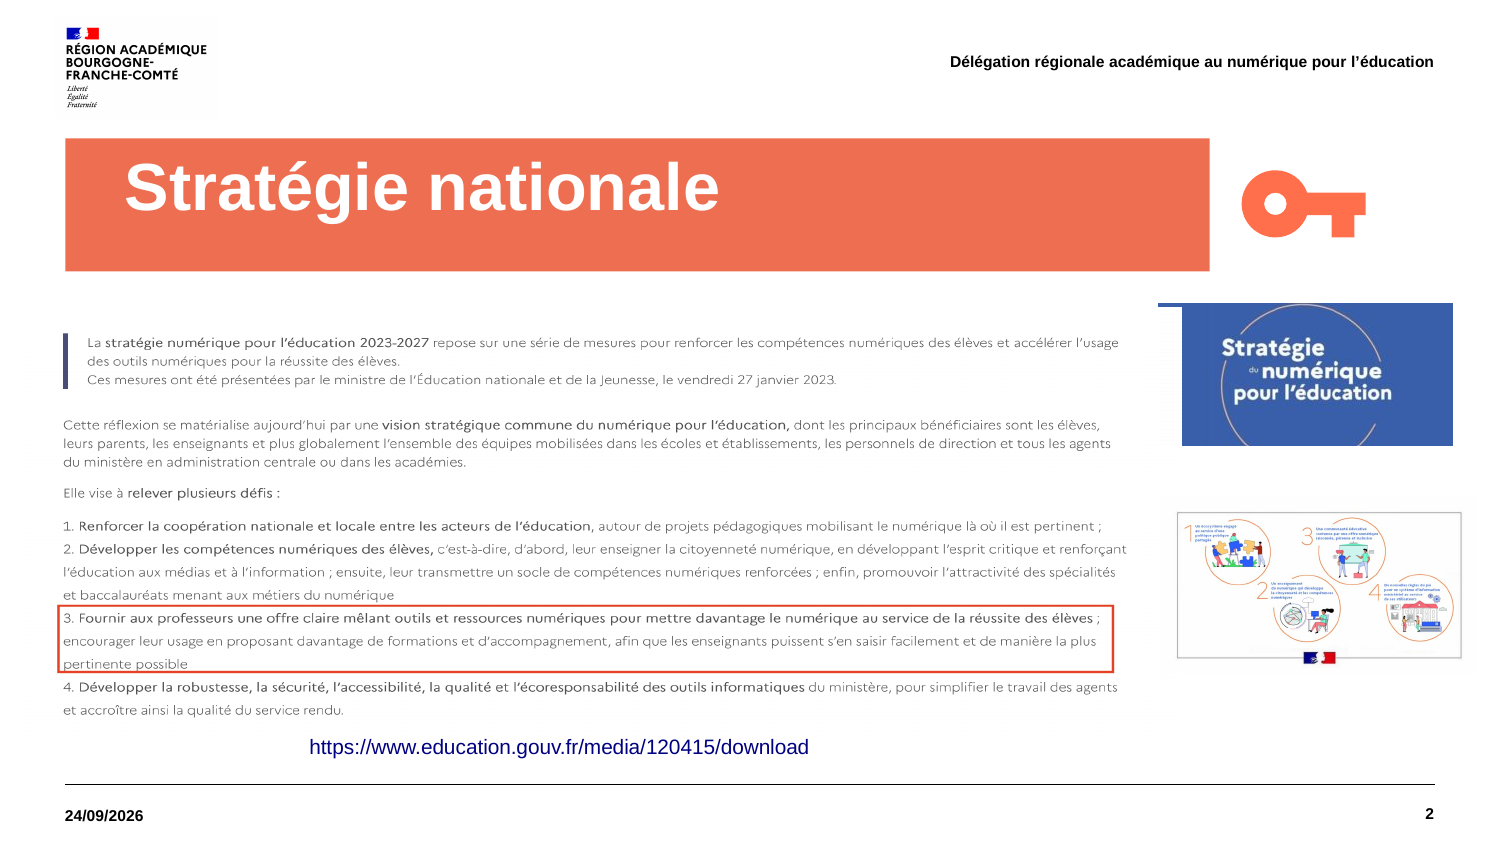

Délégation régionale académique au numérique pour l’éducation
Stratégie nationale
https://www.education.gouv.fr/media/120415/download